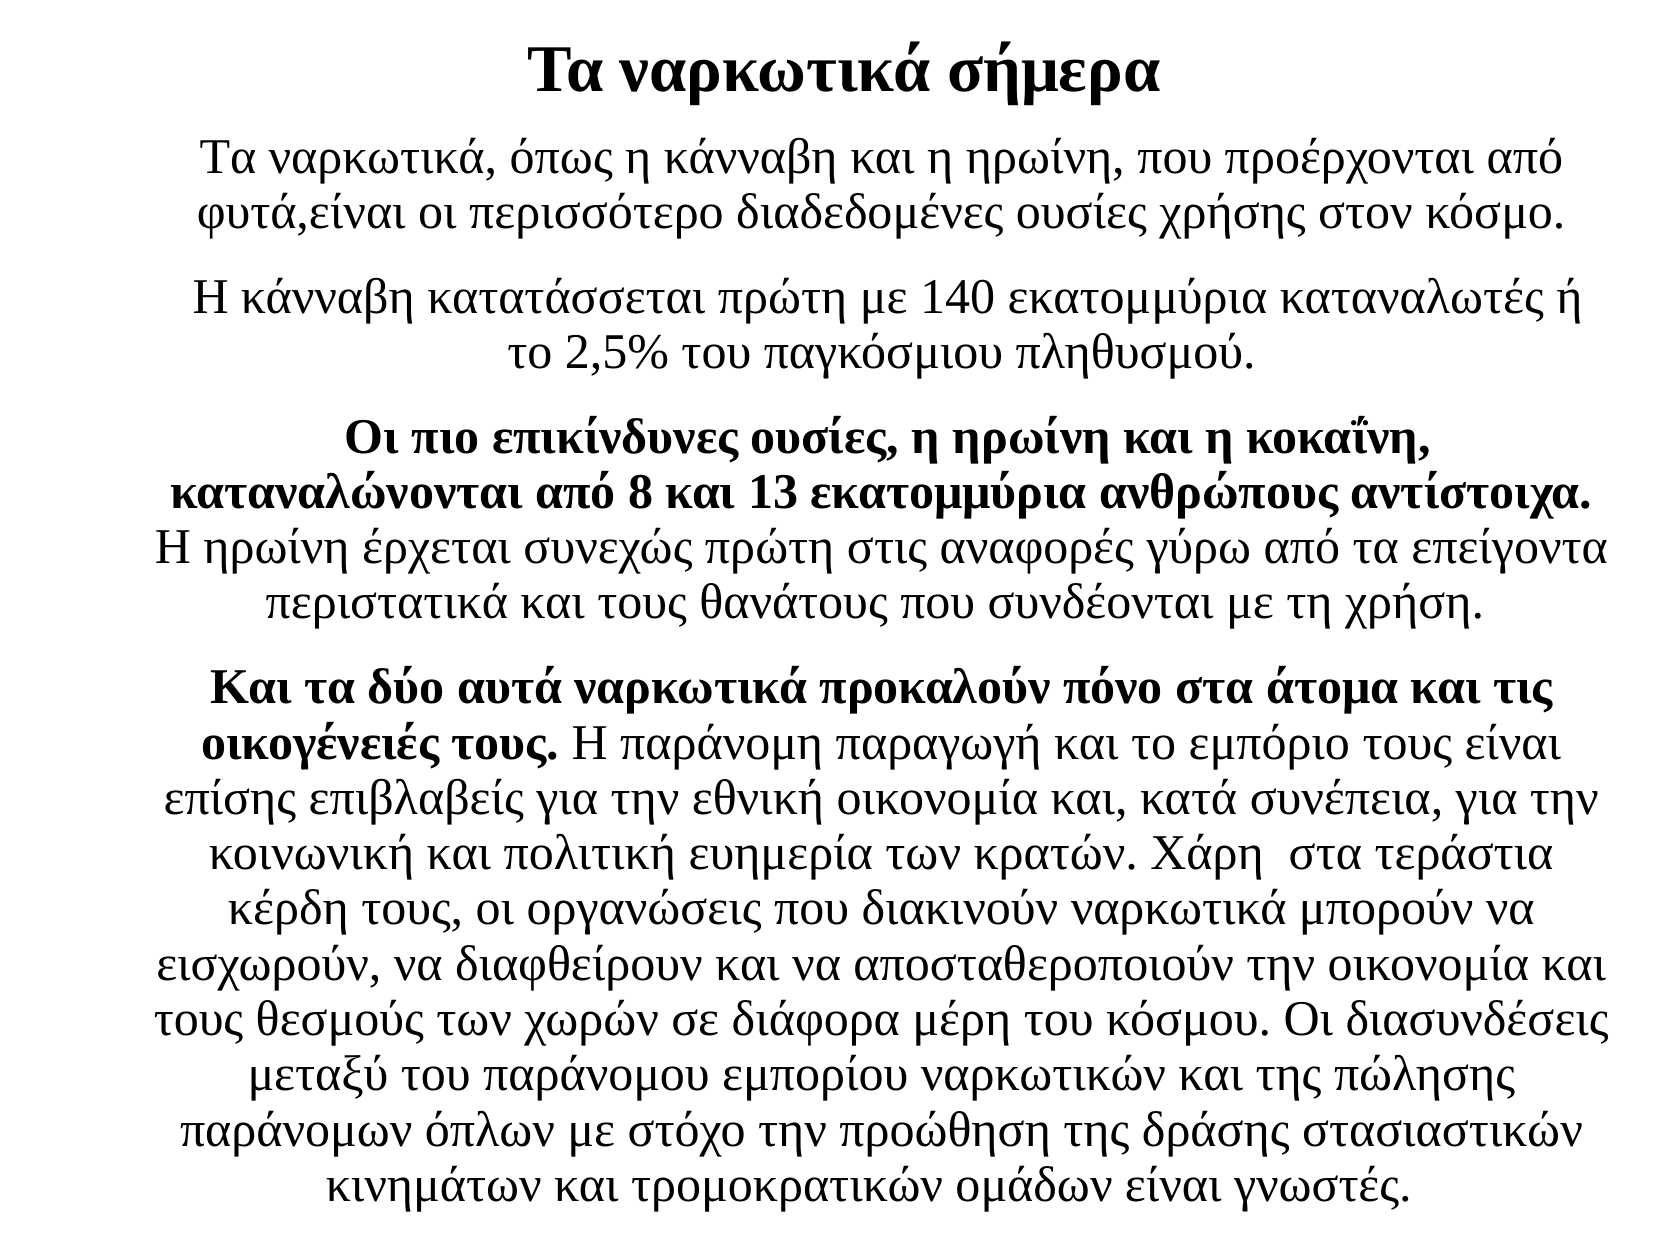

# Τα ναρκωτικά σήμερα
Tα ναρκωτικά, όπως η κάνναβη και η ηρωίνη, που προέρχονται από φυτά,είναι οι περισσότερο διαδεδομένες ουσίες χρήσης στον κόσμο.
 Η κάνναβη κατατάσσεται πρώτη με 140 εκατομμύρια καταναλωτές ή το 2,5% του παγκόσμιου πληθυσμού.
 Οι πιο επικίνδυνες ουσίες, η ηρωίνη και η κοκαΐνη, καταναλώνονται από 8 και 13 εκατομμύρια ανθρώπους αντίστοιχα. Η ηρωίνη έρχεται συνεχώς πρώτη στις αναφορές γύρω από τα επείγοντα περιστατικά και τους θανάτους που συνδέονται με τη χρήση.
Και τα δύο αυτά ναρκωτικά προκαλούν πόνο στα άτομα και τις οικογένειές τους. Η παράνομη παραγωγή και το εμπόριο τους είναι επίσης επιβλαβείς για την εθνική οικονομία και, κατά συνέπεια, για την κοινωνική και πολιτική ευημερία των κρατών. Χάρη στα τεράστια κέρδη τους, οι οργανώσεις που διακινούν ναρκωτικά μπορούν να εισχωρούν, να διαφθείρουν και να αποσταθεροποιούν την οικονομία και τους θεσμούς των χωρών σε διάφορα μέρη του κόσμου. Οι διασυνδέσεις μεταξύ του παράνομου εμπορίου ναρκωτικών και της πώλησης παράνομων όπλων με στόχο την προώθηση της δράσης στασιαστικών κινημάτων και τρομοκρατικών ομάδων είναι γνωστές.